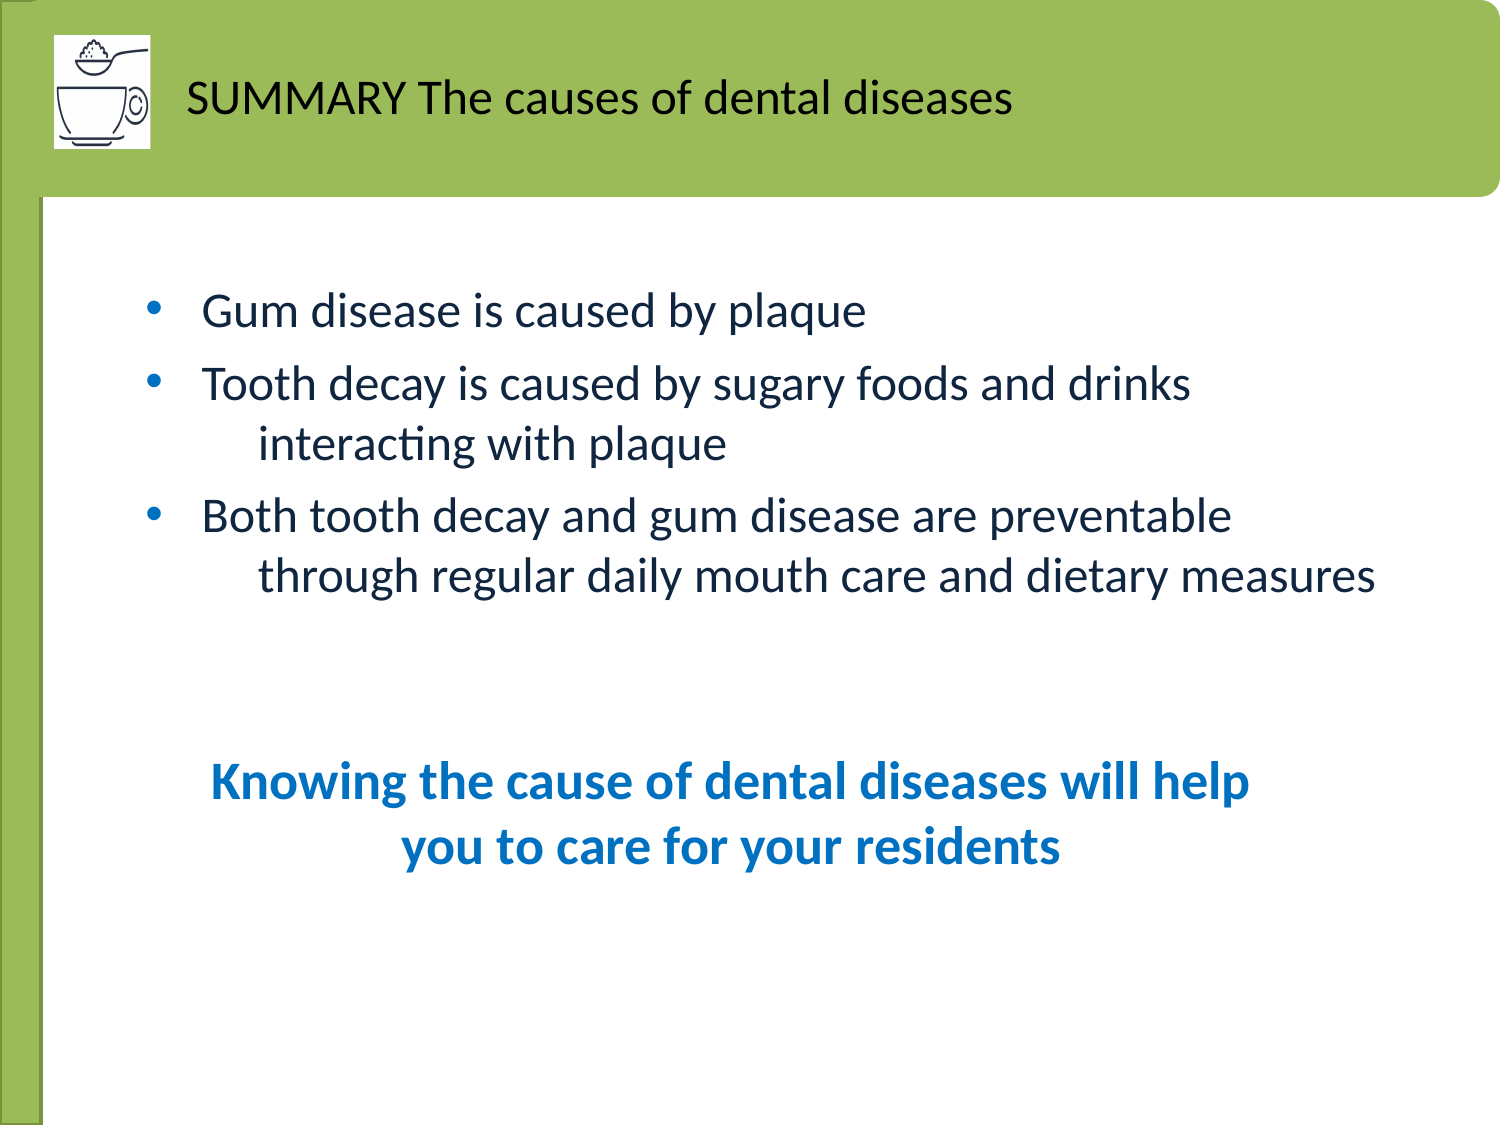

SUMMARY The causes of dental diseases
Gum disease is caused by plaque
Tooth decay is caused by sugary foods and drinks interacting with plaque
Both tooth decay and gum disease are preventable through regular daily mouth care and dietary measures
Knowing the cause of dental diseases will help you to care for your residents